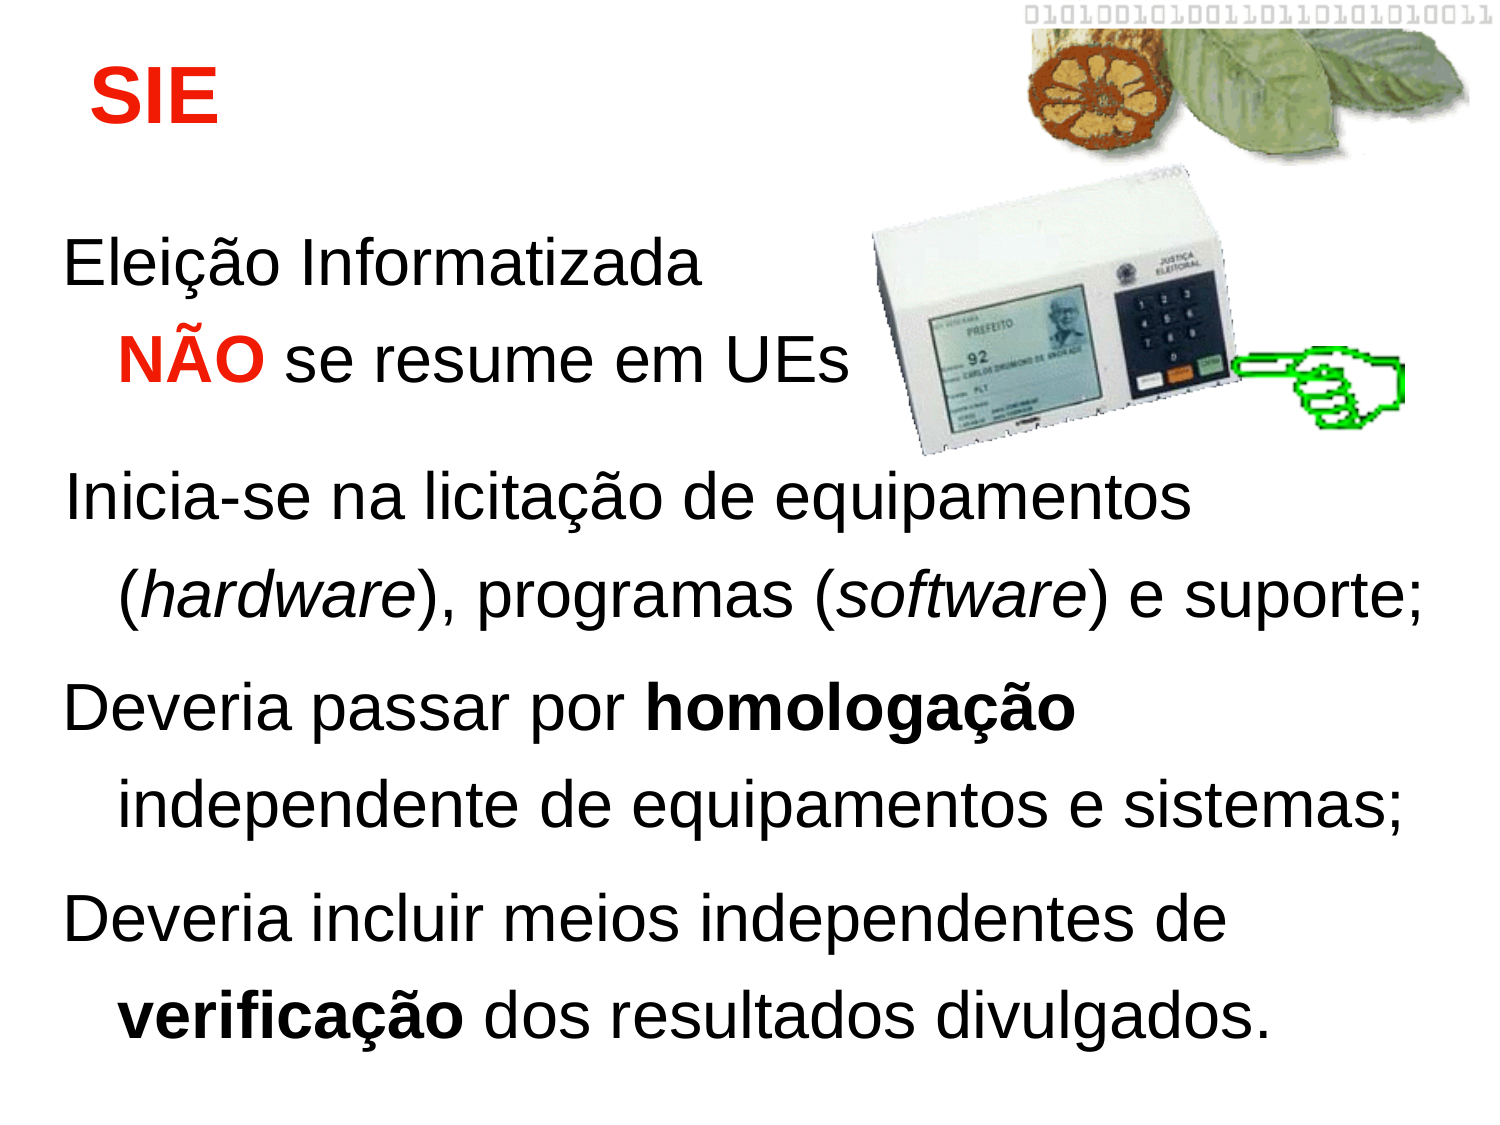

# SIE
Eleição Informatizada
NÃO se resume em UEs
Inicia-se na licitação de equipamentos (hardware), programas (software) e suporte;
Deveria passar por homologação independente de equipamentos e sistemas;
Deveria incluir meios independentes de verificação dos resultados divulgados.